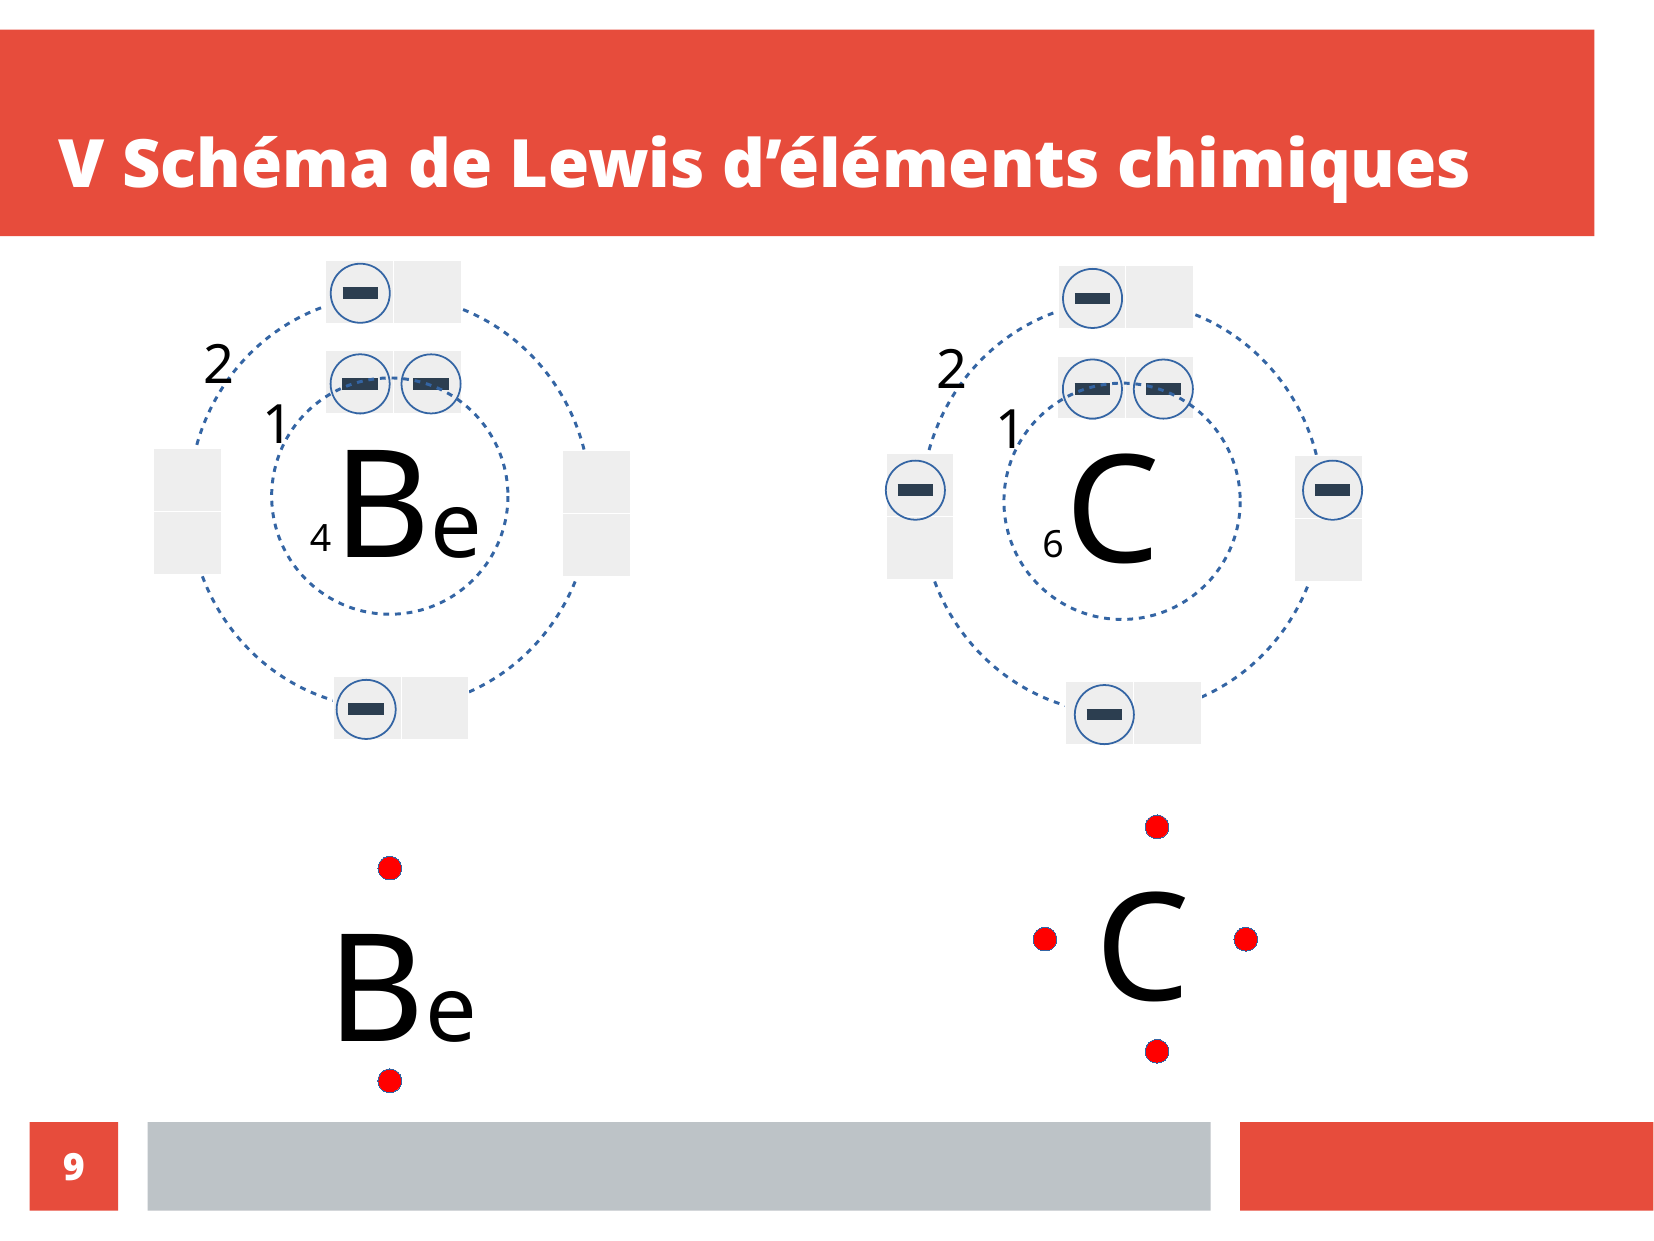

# V Schéma de Lewis d’éléments chimiques
| | |
| --- | --- |
| |
| --- |
| |
| |
| --- |
| |
| | |
| --- | --- |
| | |
| --- | --- |
| |
| --- |
| |
| |
| --- |
| |
| | |
| --- | --- |
2
2
| | |
| --- | --- |
| | |
| --- | --- |
| | |
| --- | --- |
| | |
| --- | --- |
1
1
Be
4
C
6
C
Be
9